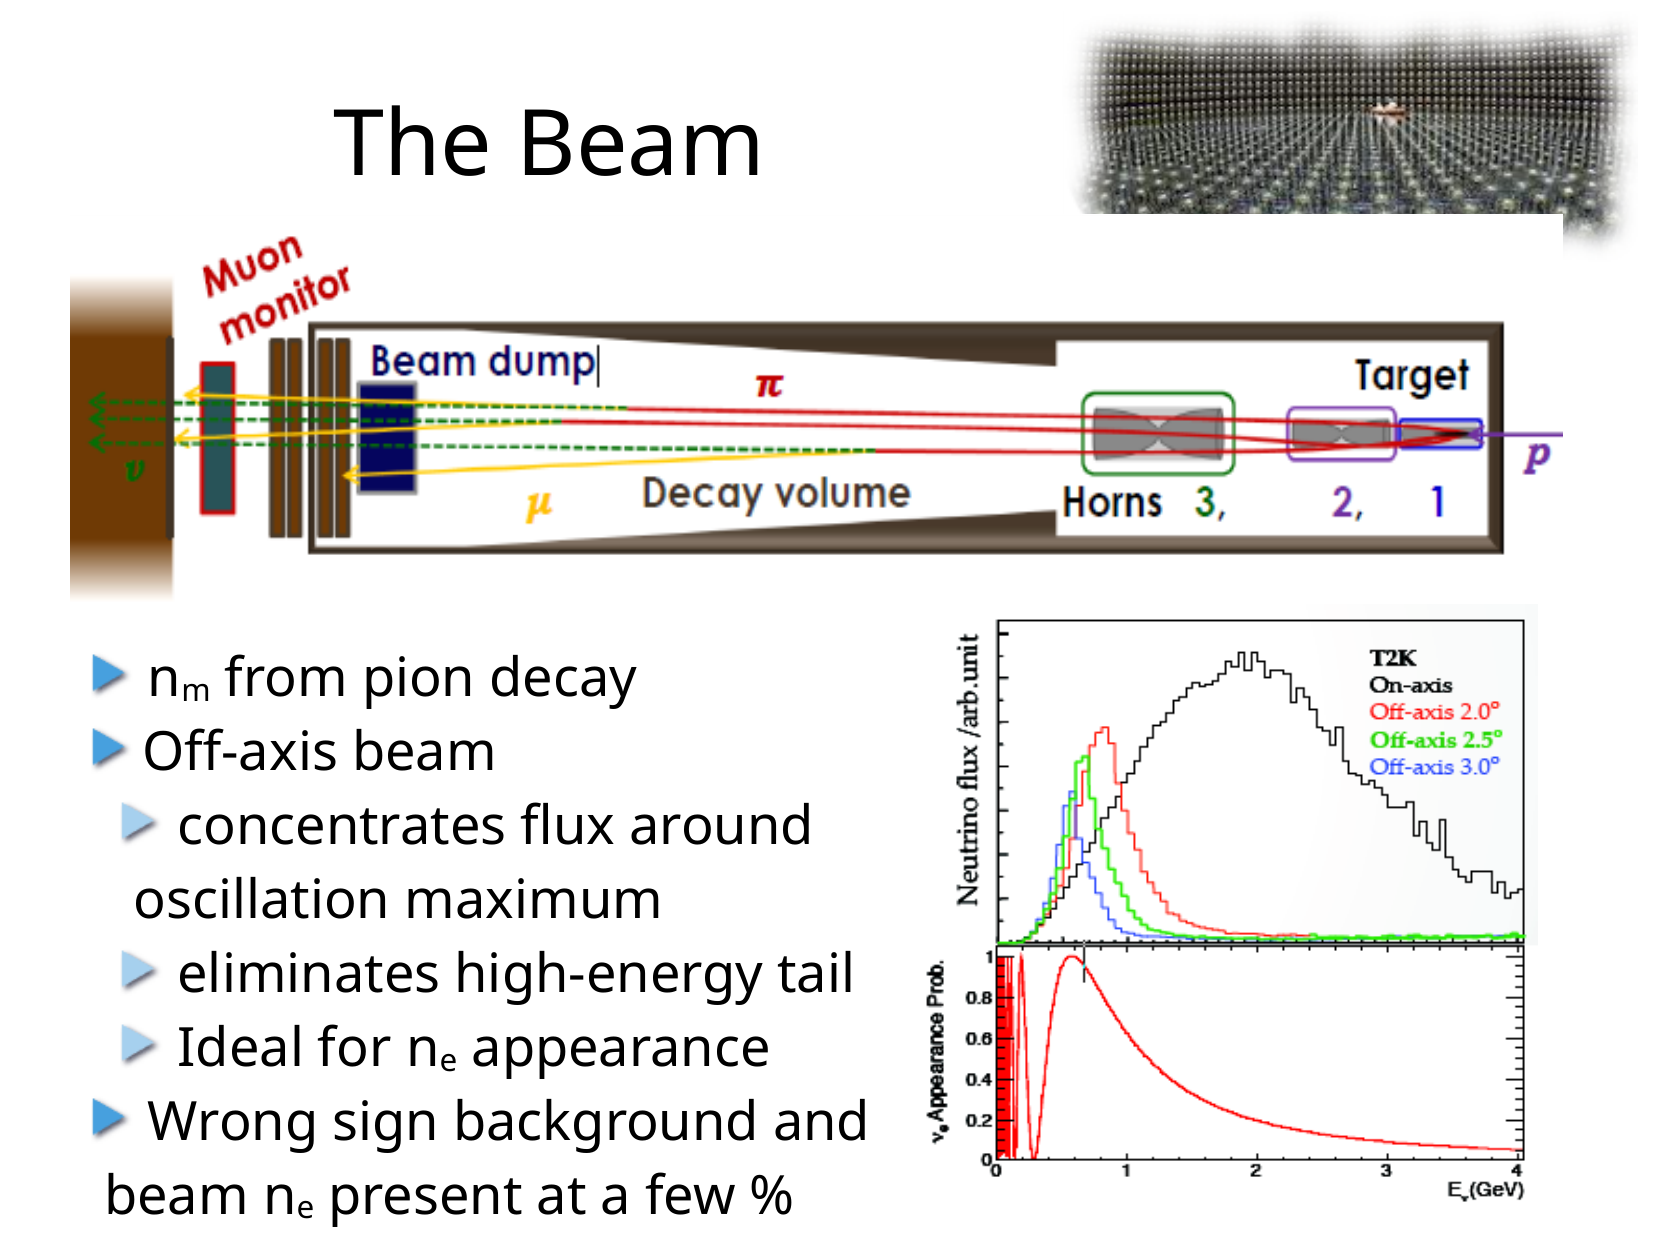

# The Beam
 nm from pion decay
 Off-axis beam
 concentrates flux around
 oscillation maximum
 eliminates high-energy tail
 Ideal for ne appearance
 Wrong sign background and
 beam ne present at a few %